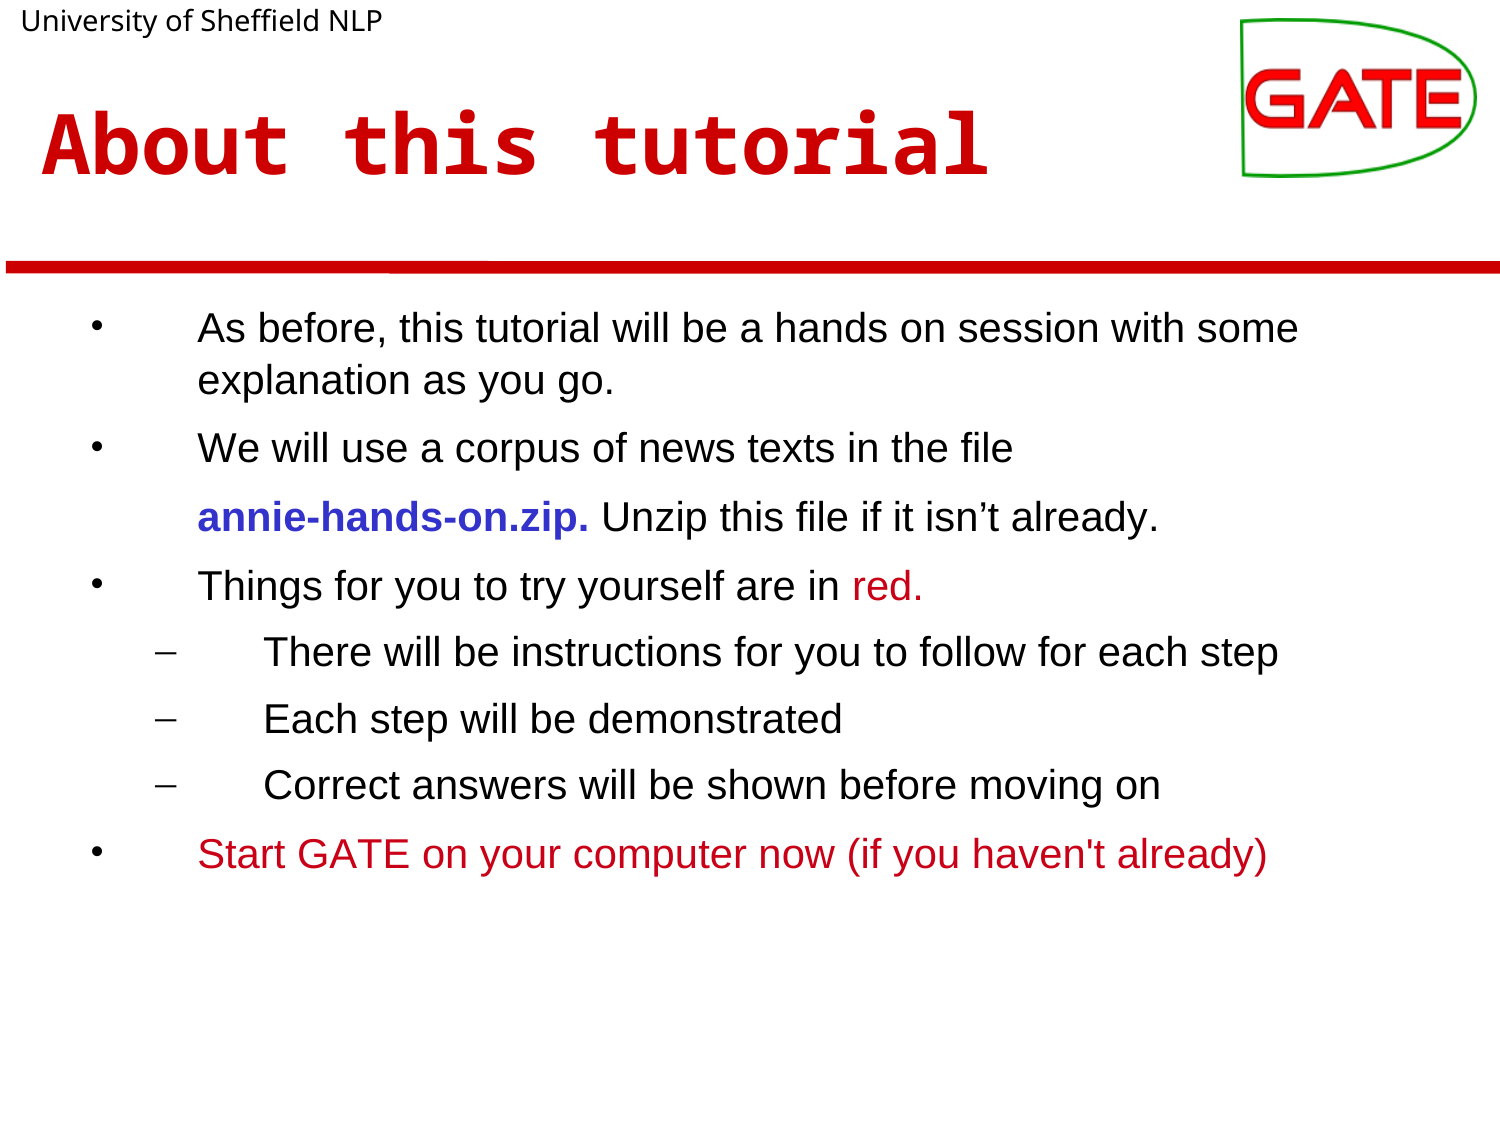

About this tutorial
As before, this tutorial will be a hands on session with some explanation as you go.
We will use a corpus of news texts in the file
annie-hands-on.zip. Unzip this file if it isn’t already.
Things for you to try yourself are in red.
There will be instructions for you to follow for each step
Each step will be demonstrated
Correct answers will be shown before moving on
Start GATE on your computer now (if you haven't already)